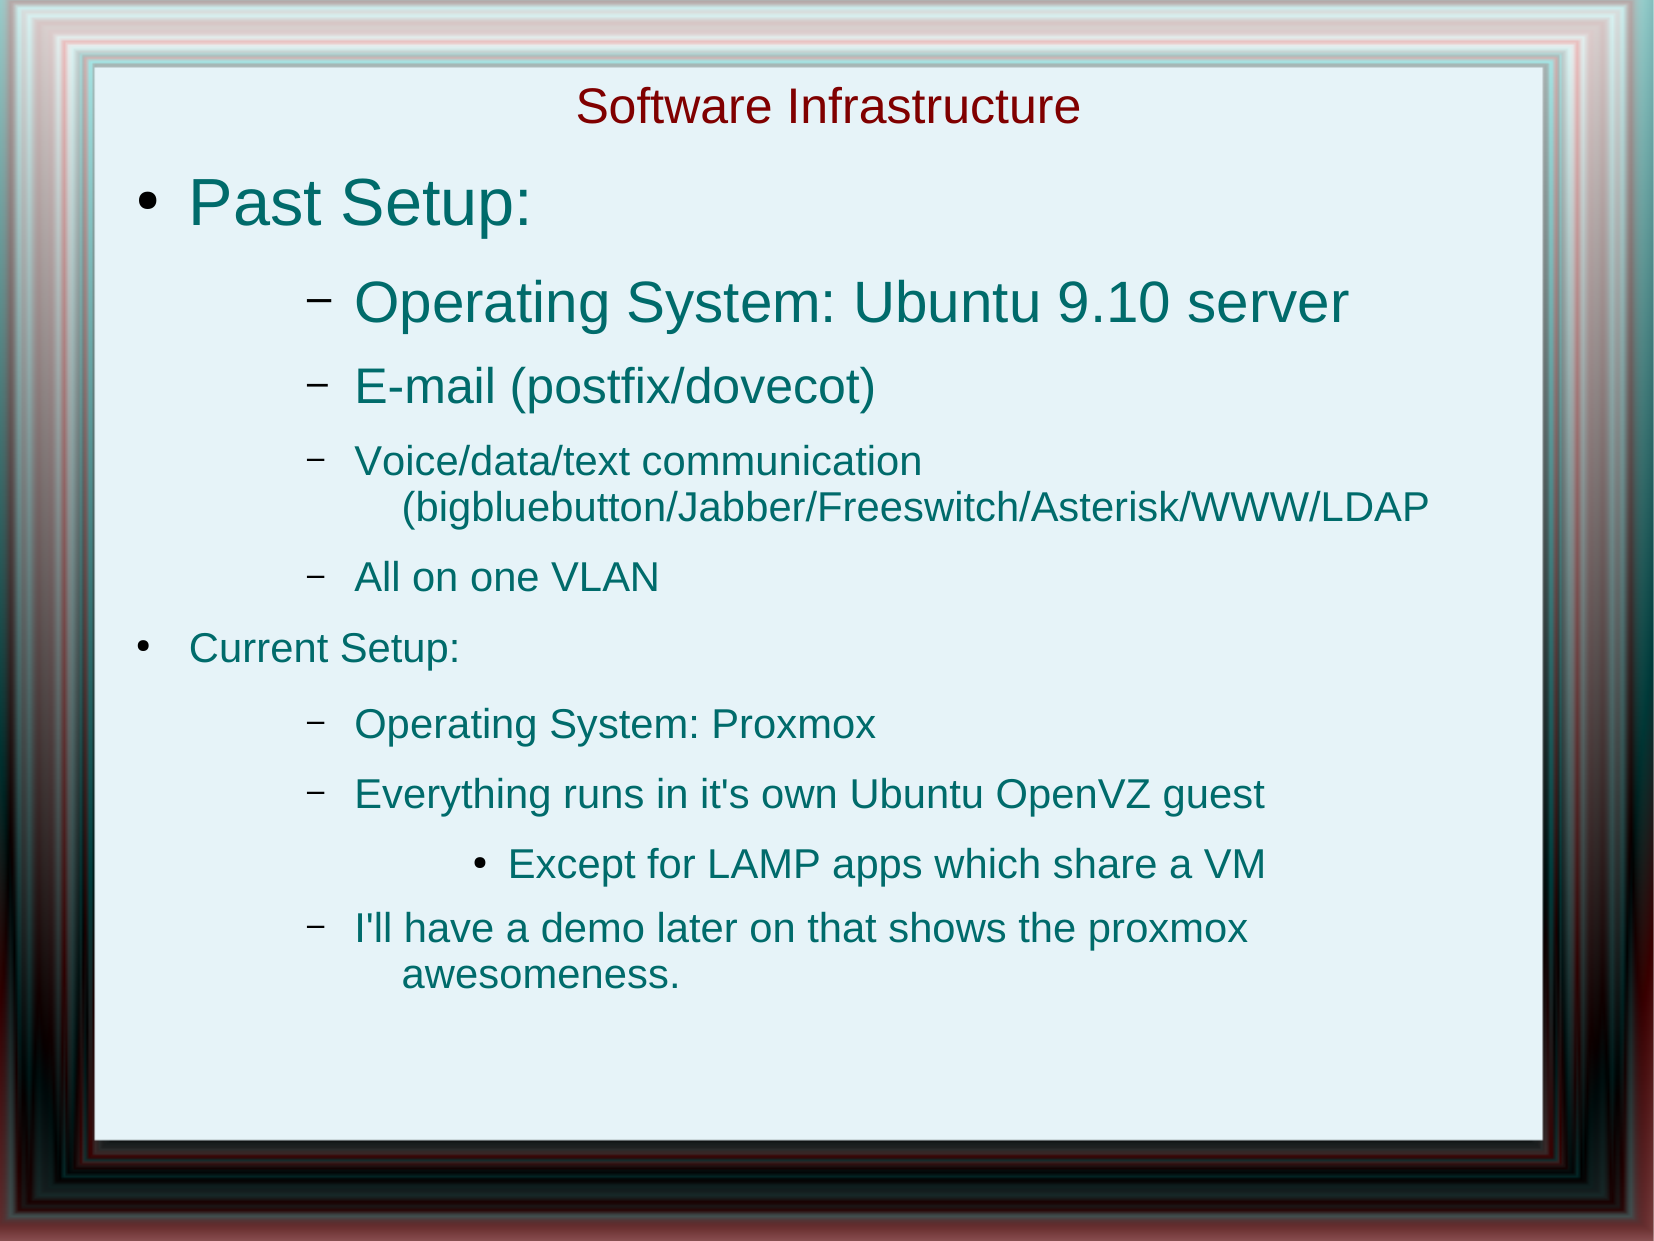

# Software Infrastructure
Past Setup:
Operating System: Ubuntu 9.10 server
E-mail (postfix/dovecot)
Voice/data/text communication (bigbluebutton/Jabber/Freeswitch/Asterisk/WWW/LDAP
All on one VLAN
Current Setup:
Operating System: Proxmox
Everything runs in it's own Ubuntu OpenVZ guest
Except for LAMP apps which share a VM
I'll have a demo later on that shows the proxmox awesomeness.